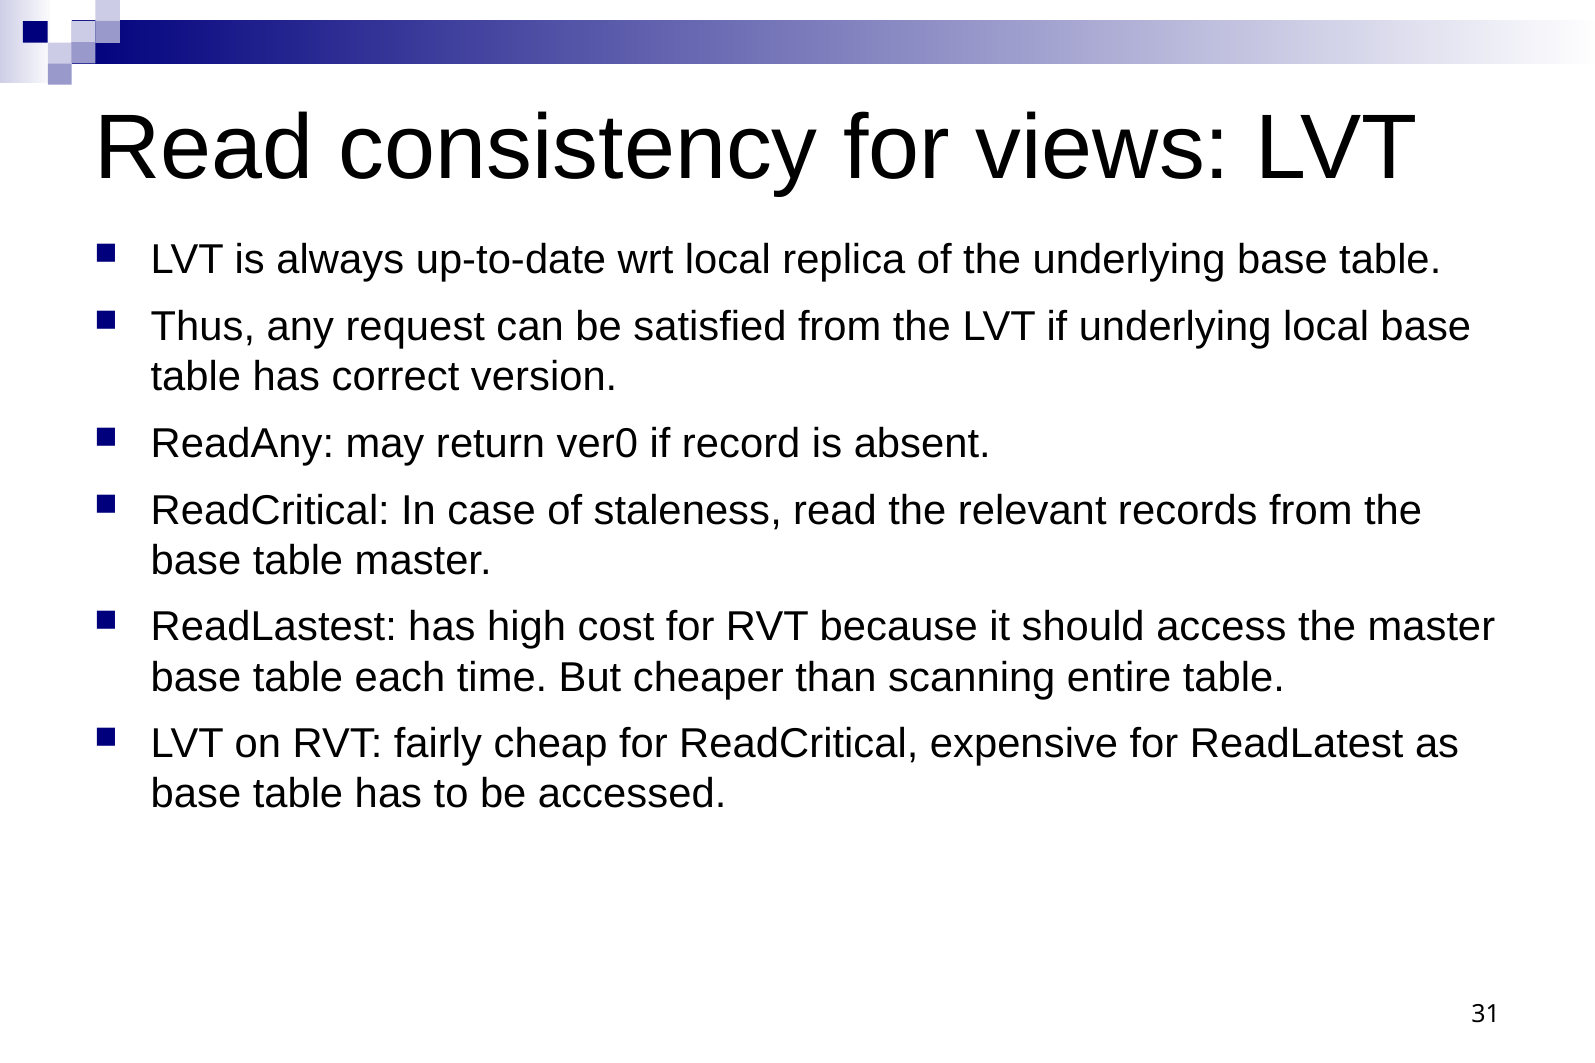

# Read consistency for views: LVT
LVT is always up-to-date wrt local replica of the underlying base table.
Thus, any request can be satisfied from the LVT if underlying local base table has correct version.
ReadAny: may return ver0 if record is absent.
ReadCritical: In case of staleness, read the relevant records from the base table master.
ReadLastest: has high cost for RVT because it should access the master base table each time. But cheaper than scanning entire table.
LVT on RVT: fairly cheap for ReadCritical, expensive for ReadLatest as base table has to be accessed.
31